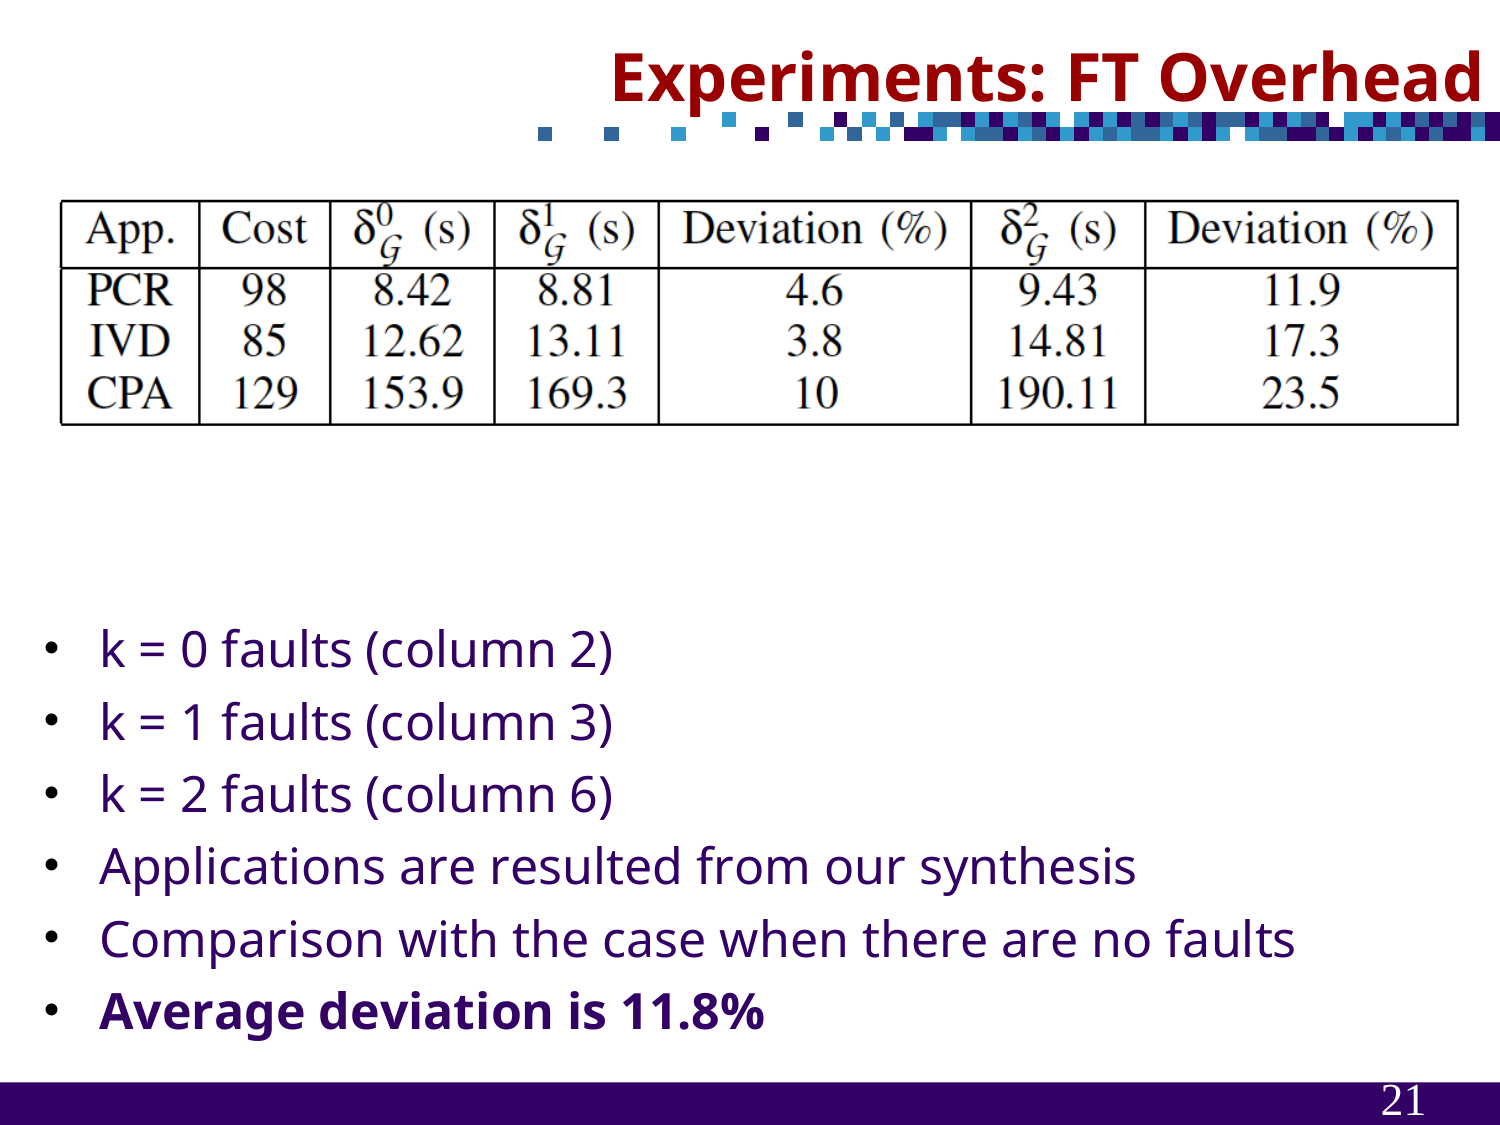

# Experiments: FT Overhead
k = 0 faults (column 2)
k = 1 faults (column 3)
k = 2 faults (column 6)
Applications are resulted from our synthesis
Comparison with the case when there are no faults
Average deviation is 11.8%